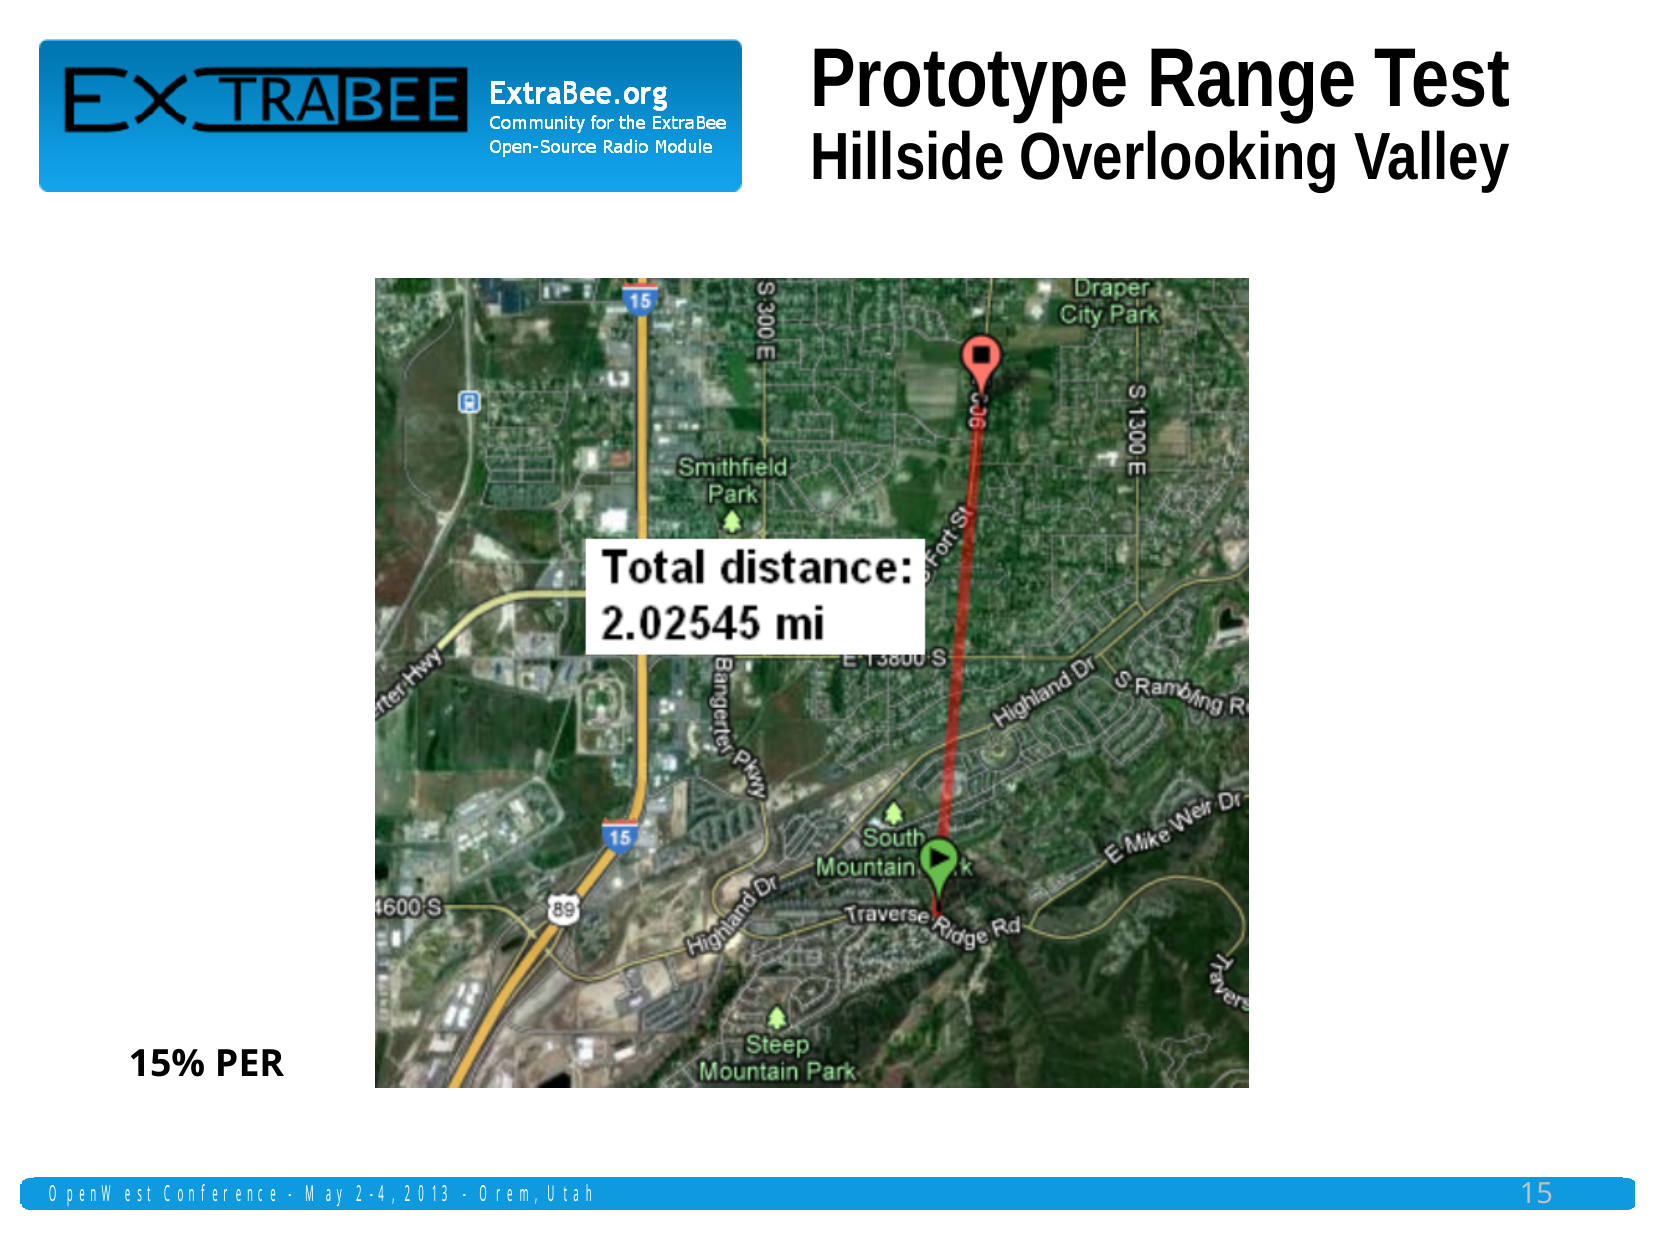

# Prototype Range Test Hillside Overlooking Valley
15% PER